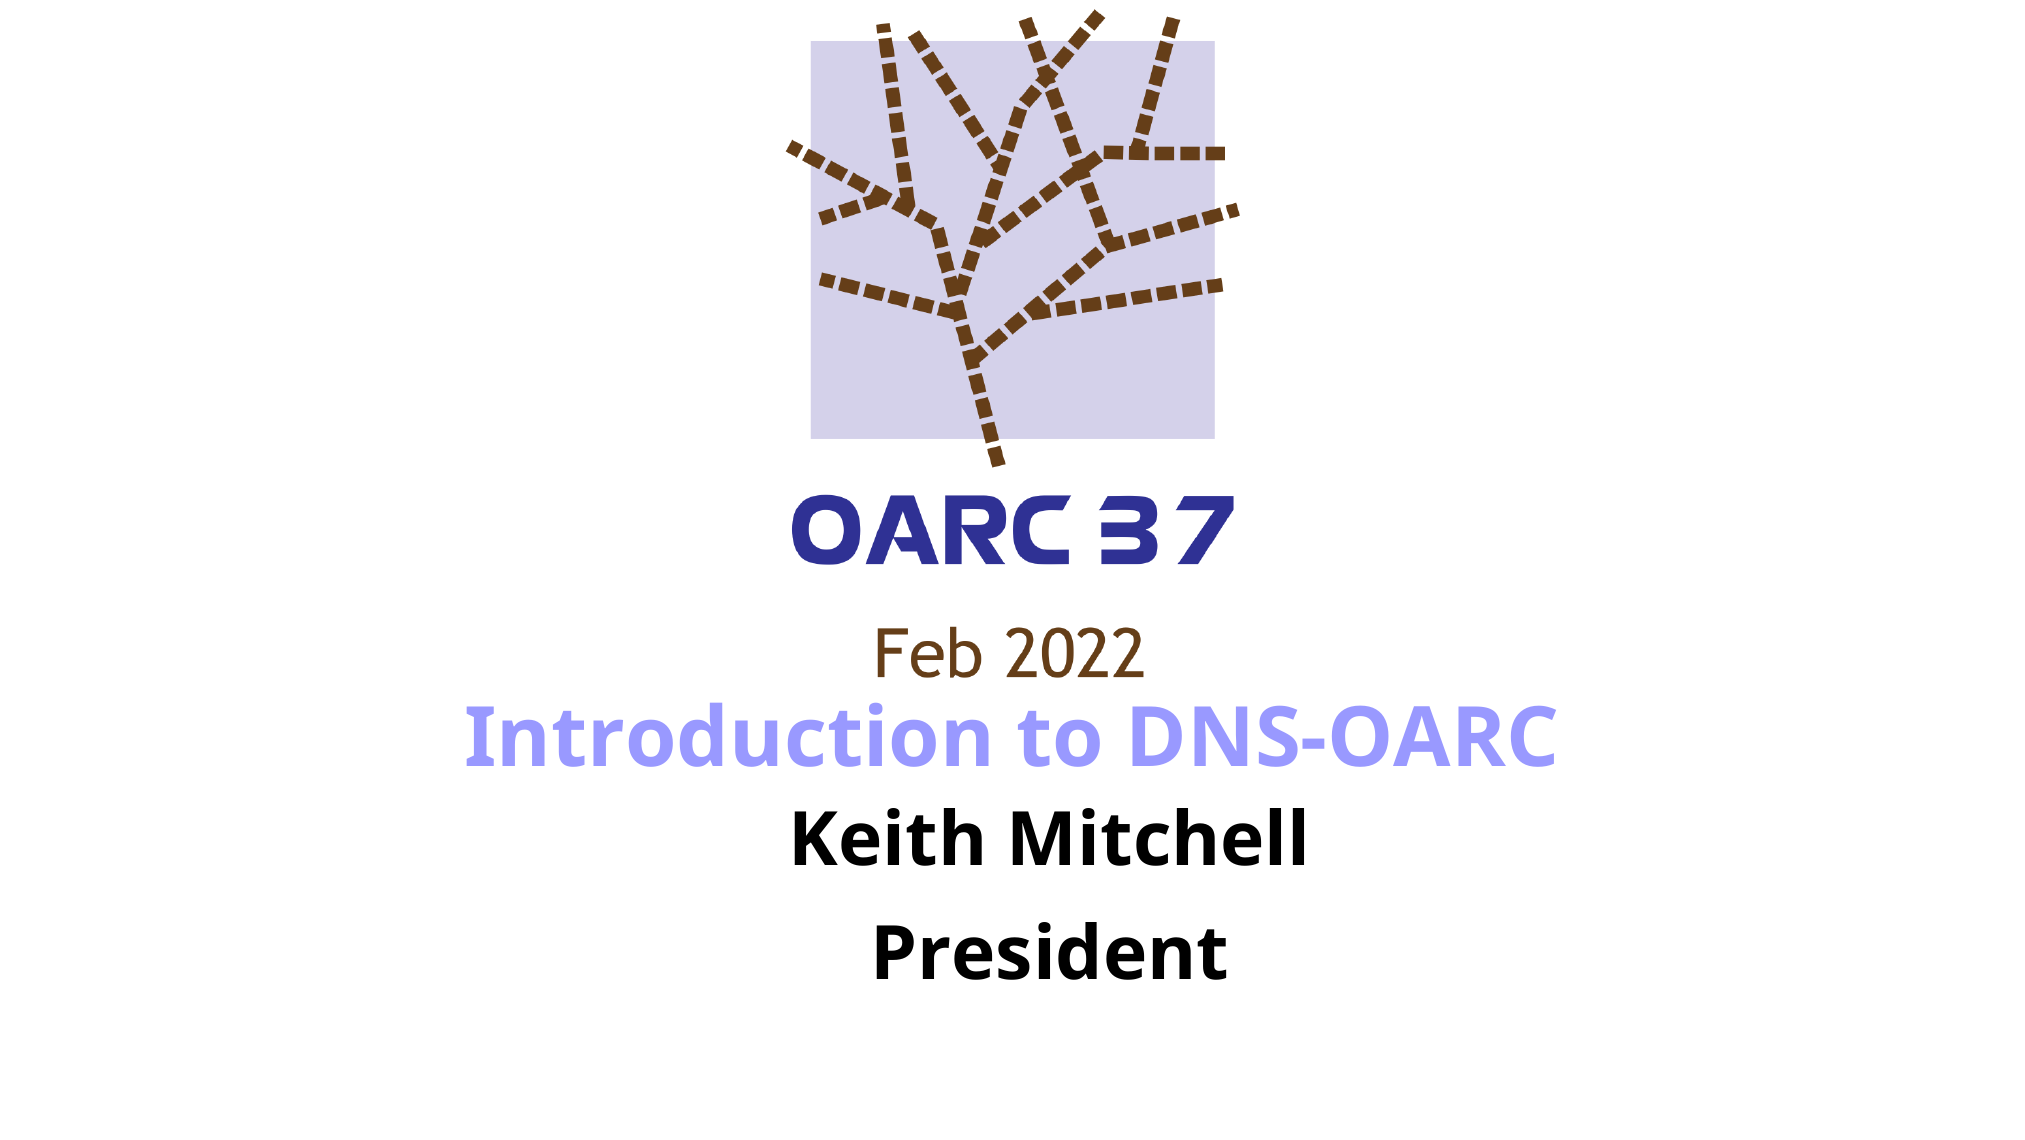

# Introduction to DNS-OARC
Keith Mitchell
President